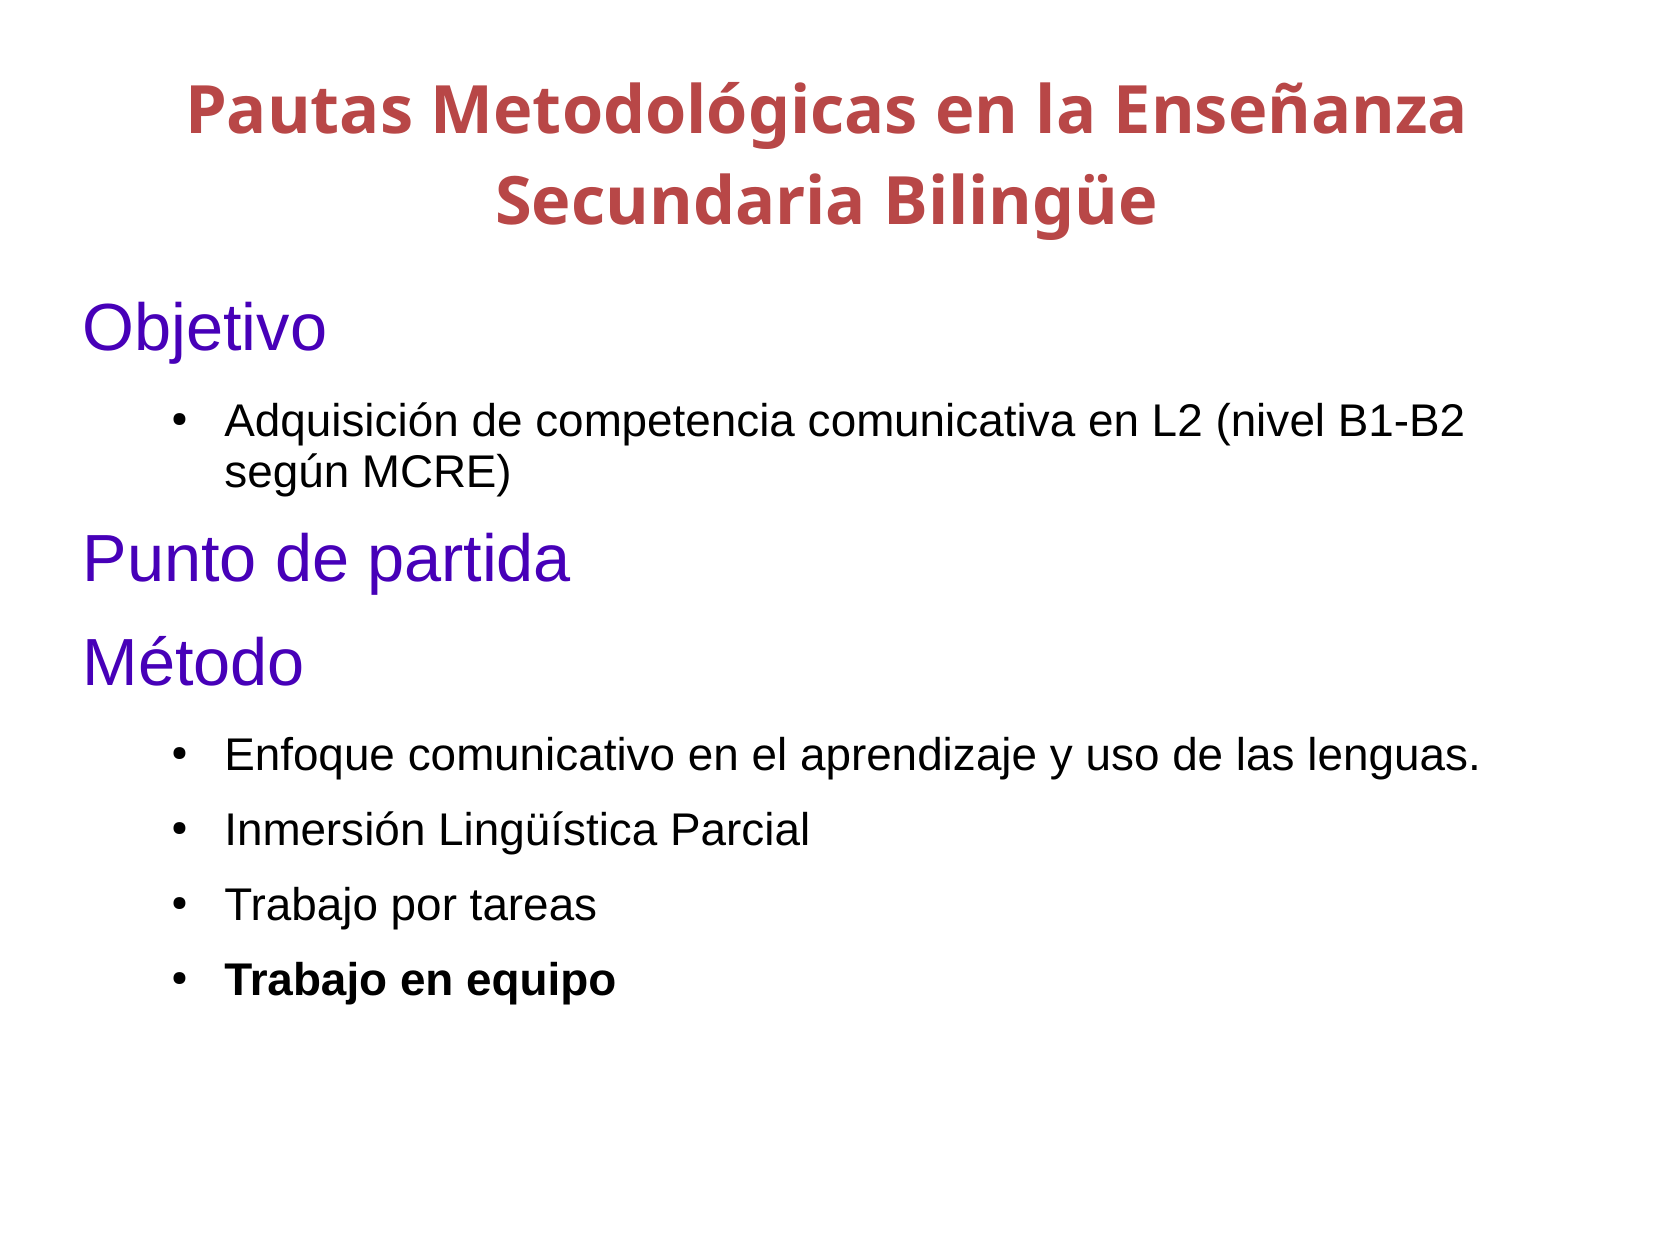

# Pautas Metodológicas en la Enseñanza Secundaria Bilingüe
Objetivo
Adquisición de competencia comunicativa en L2 (nivel B1-B2 según MCRE)
Punto de partida
Método
Enfoque comunicativo en el aprendizaje y uso de las lenguas.
Inmersión Lingüística Parcial
Trabajo por tareas
Trabajo en equipo